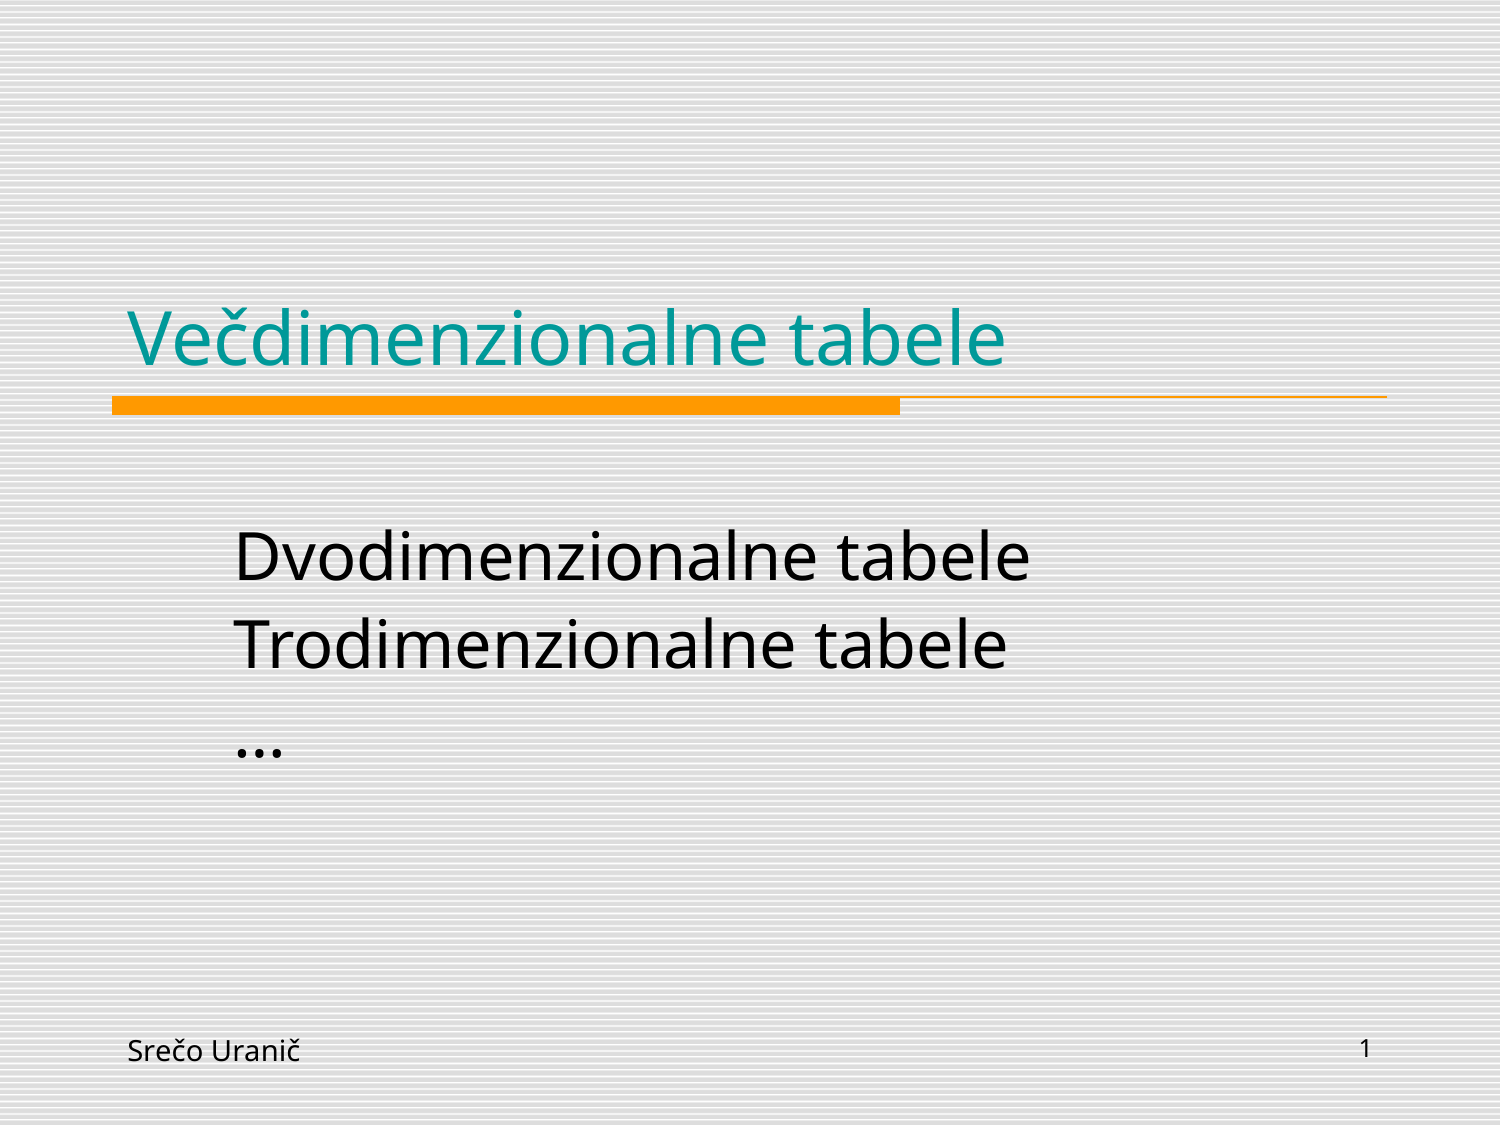

# Večdimenzionalne tabele
Dvodimenzionalne tabele
Trodimenzionalne tabele
…
Srečo Uranič